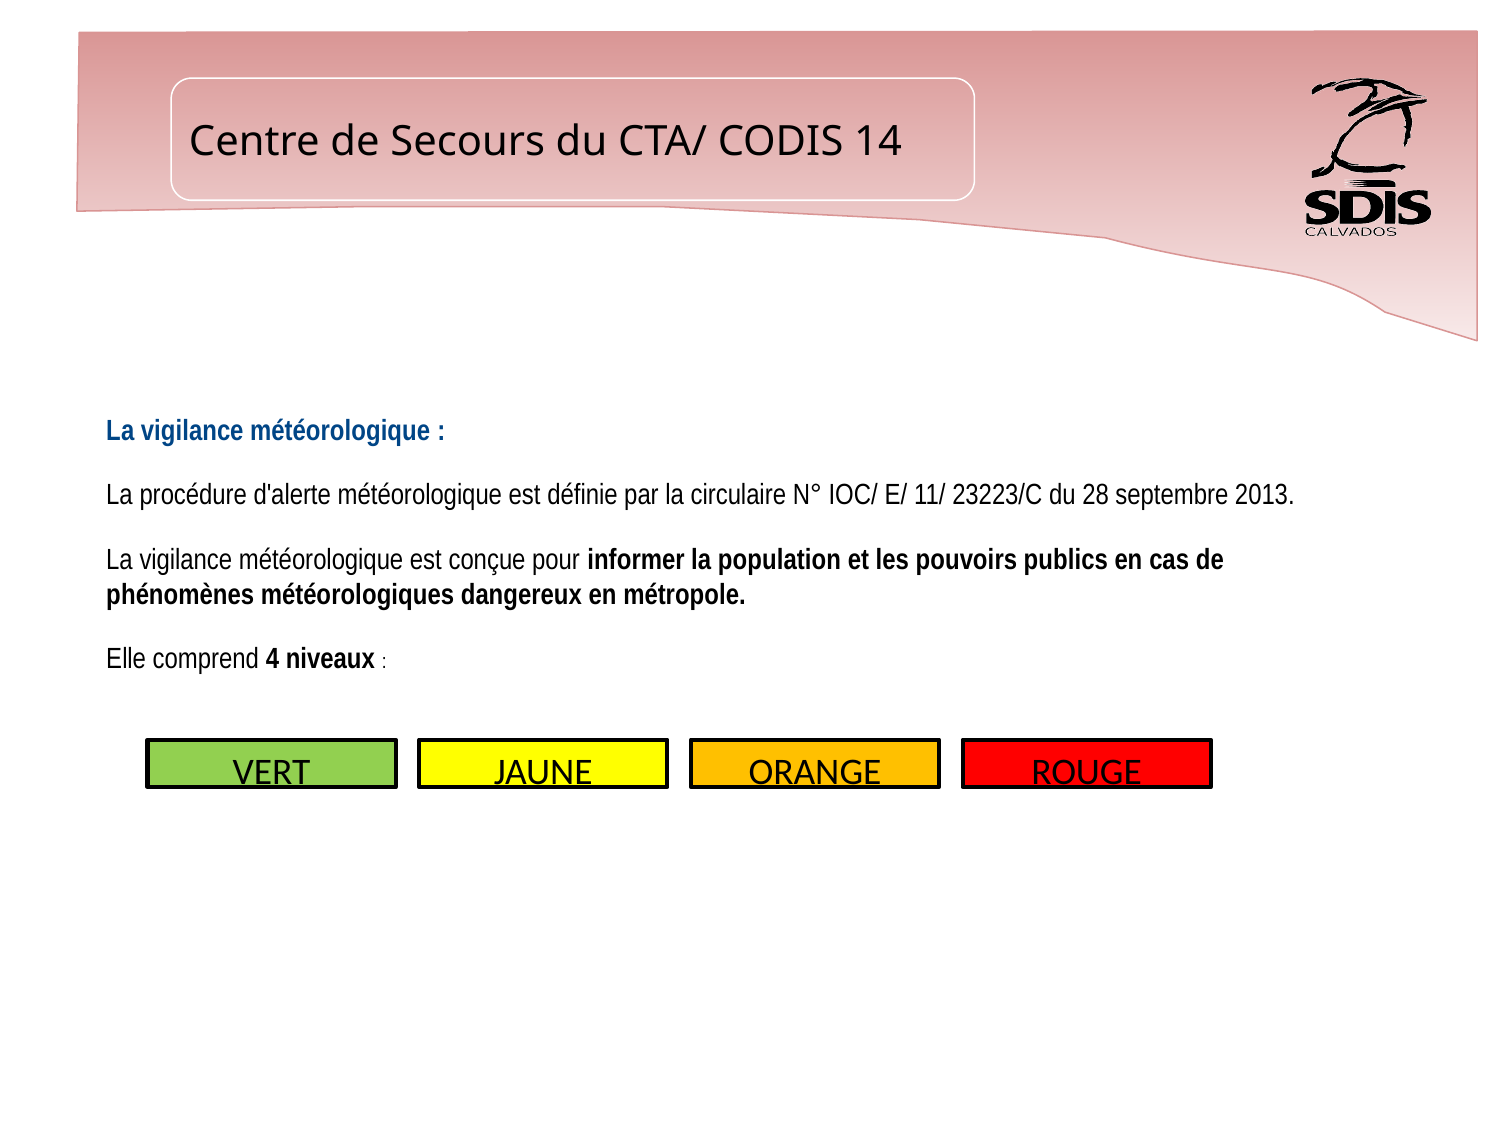

Centre de Secours du CTA/ CODIS 14
La vigilance météorologique :
La procédure d'alerte météorologique est définie par la circulaire N° IOC/ E/ 11/ 23223/C du 28 septembre 2013.
La vigilance météorologique est conçue pour informer la population et les pouvoirs publics en cas de phénomènes météorologiques dangereux en métropole.
Elle comprend 4 niveaux :
VERT
JAUNE
ORANGE
ROUGE